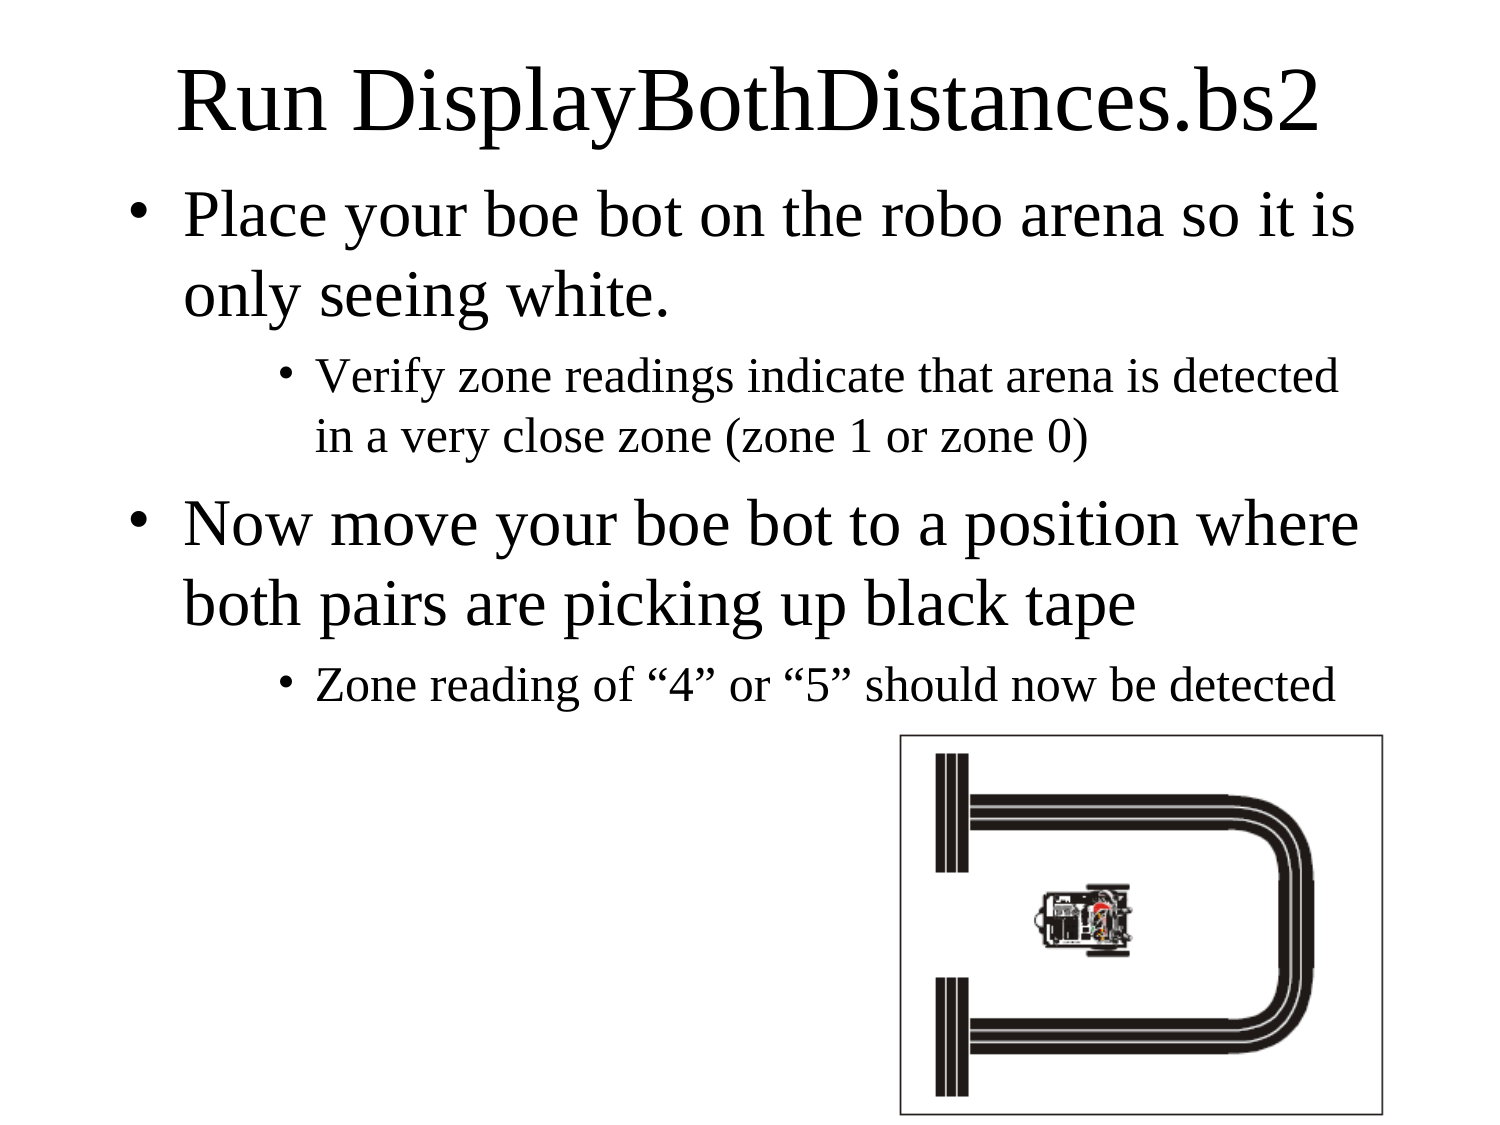

# Run DisplayBothDistances.bs2
Place your boe bot on the robo arena so it is only seeing white.
Verify zone readings indicate that arena is detected in a very close zone (zone 1 or zone 0)
Now move your boe bot to a position where both pairs are picking up black tape
Zone reading of “4” or “5” should now be detected